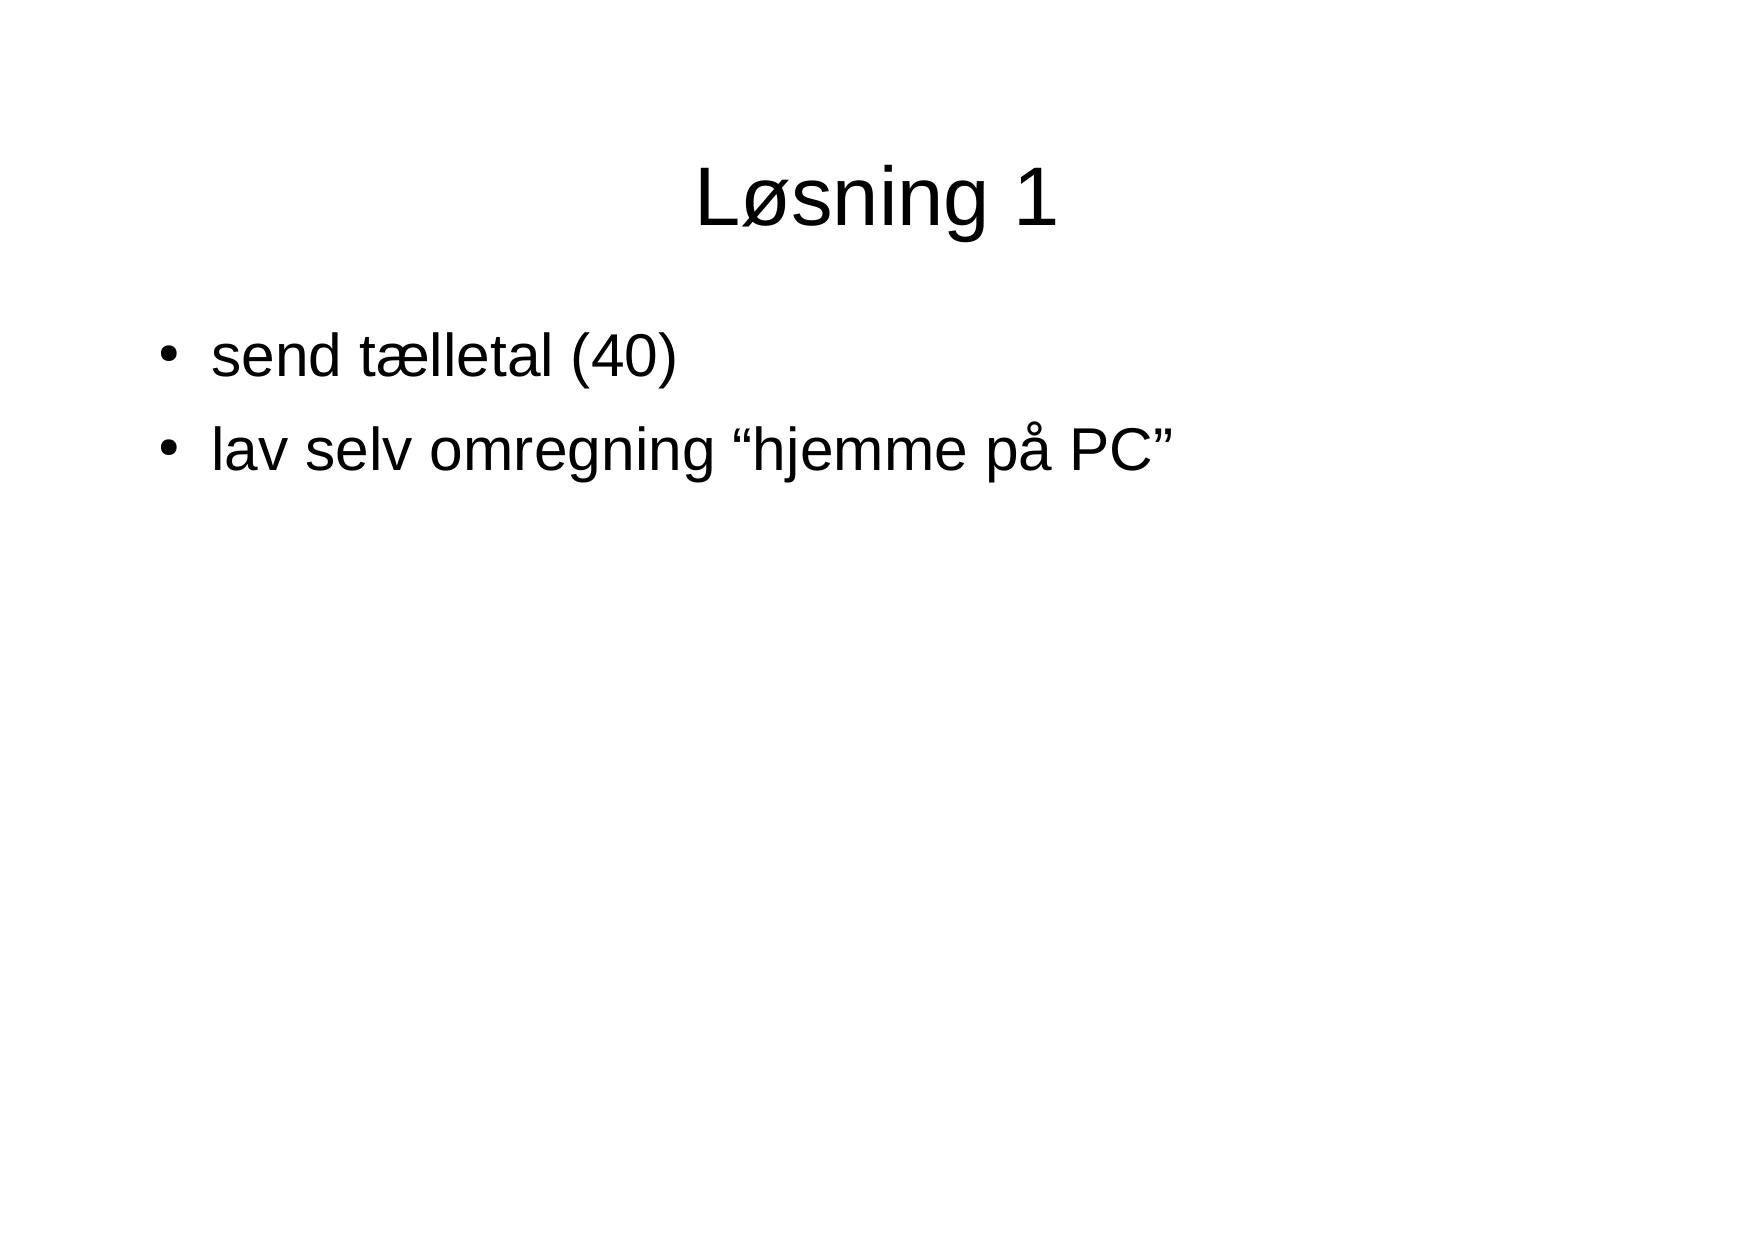

# Løsning 1
send tælletal (40)
lav selv omregning “hjemme på PC”
23